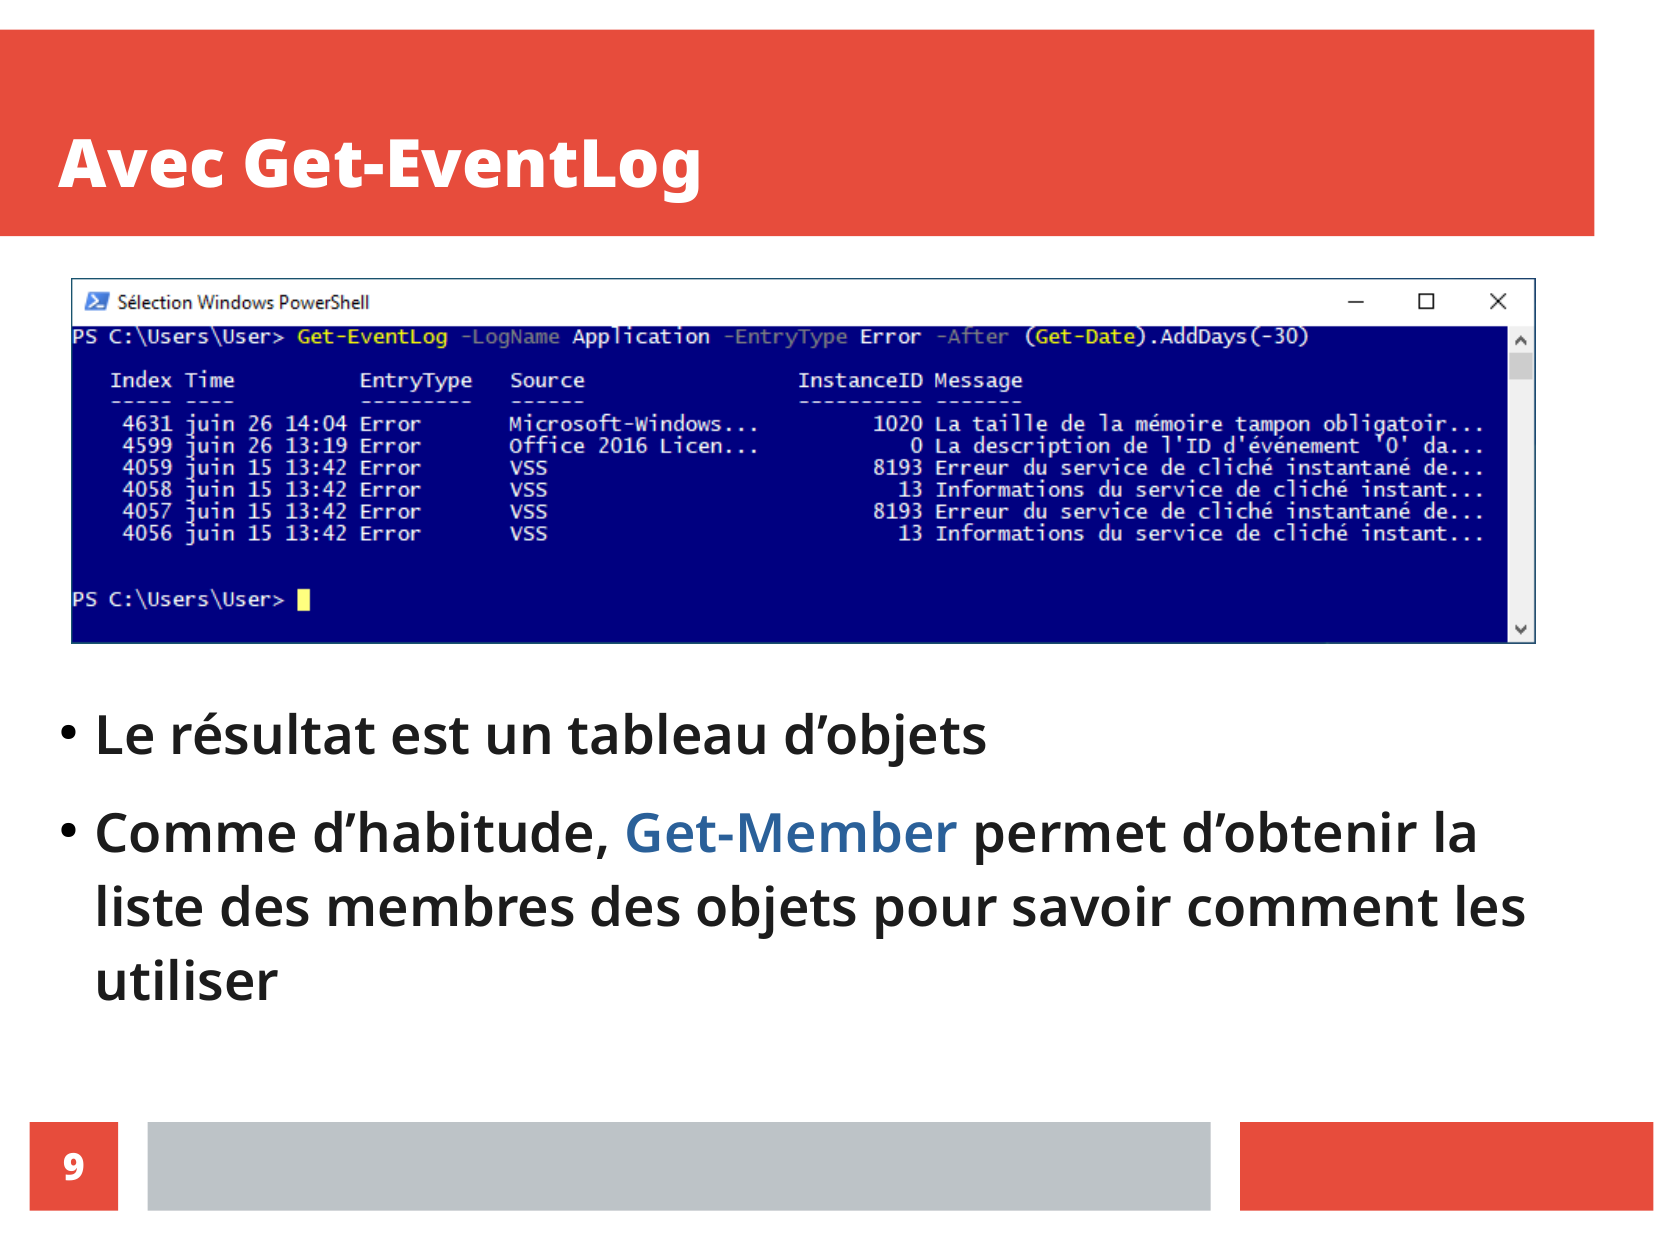

# Avec Get-EventLog
Le résultat est un tableau d’objets
Comme d’habitude, Get-Member permet d’obtenir la liste des membres des objets pour savoir comment les utiliser
9